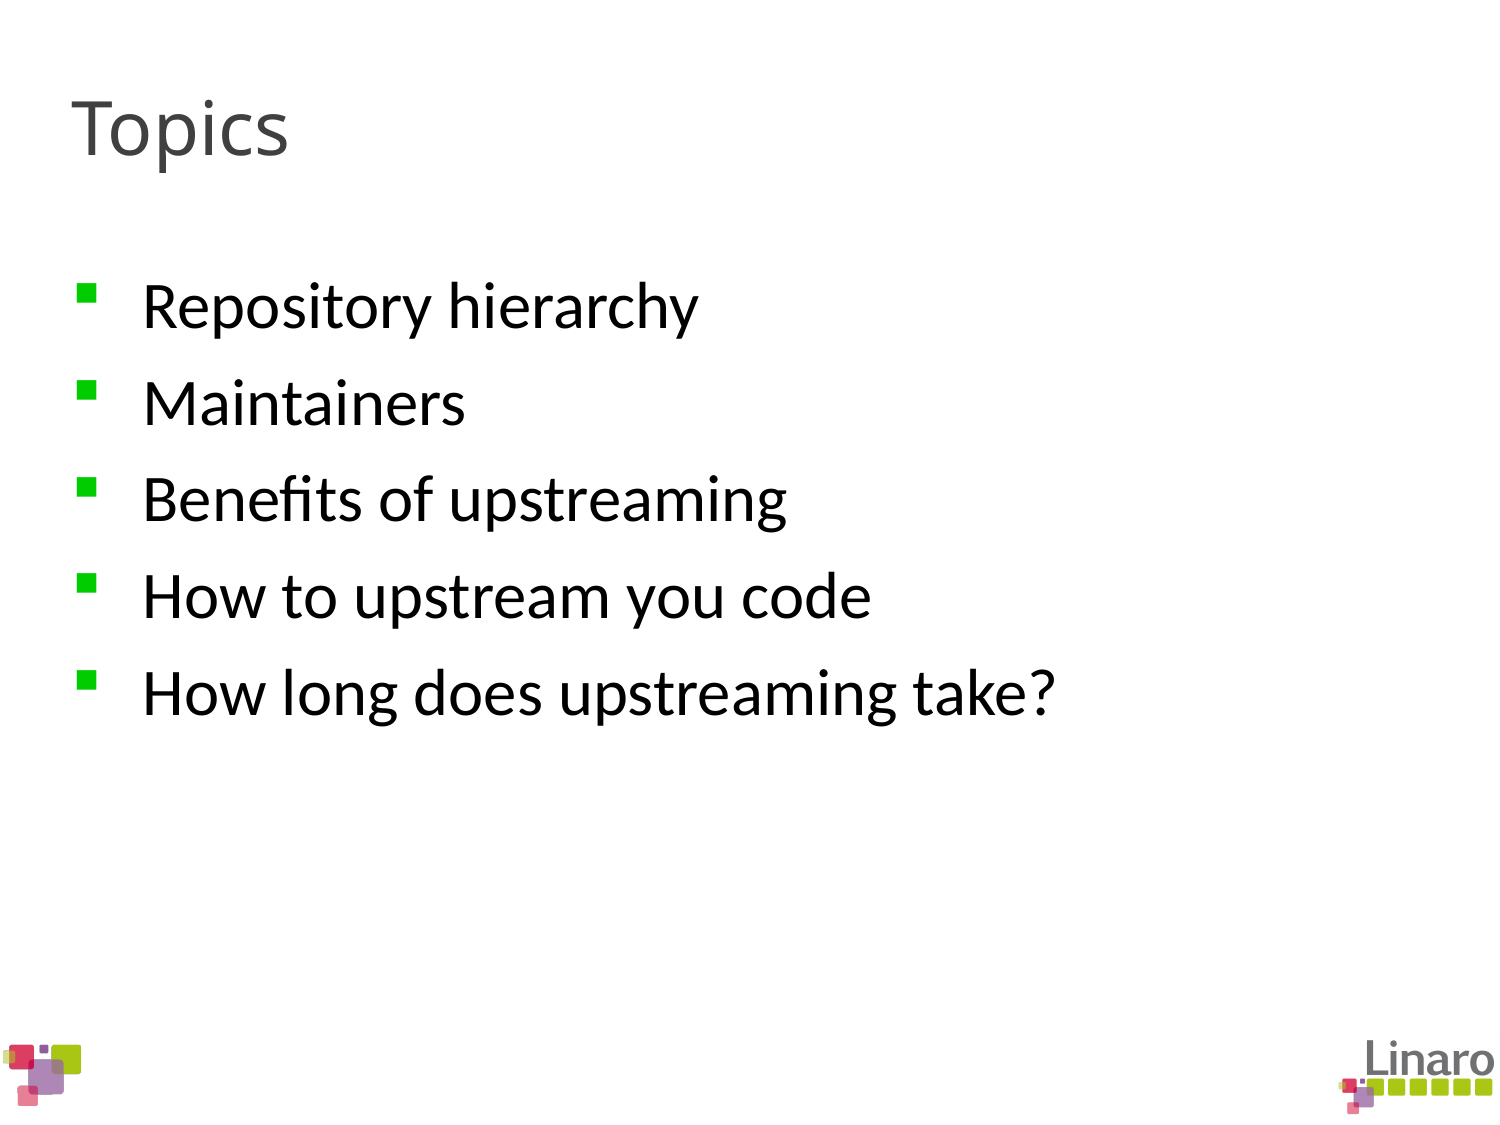

# Topics
 Repository hierarchy
 Maintainers
 Benefits of upstreaming
 How to upstream you code
 How long does upstreaming take?